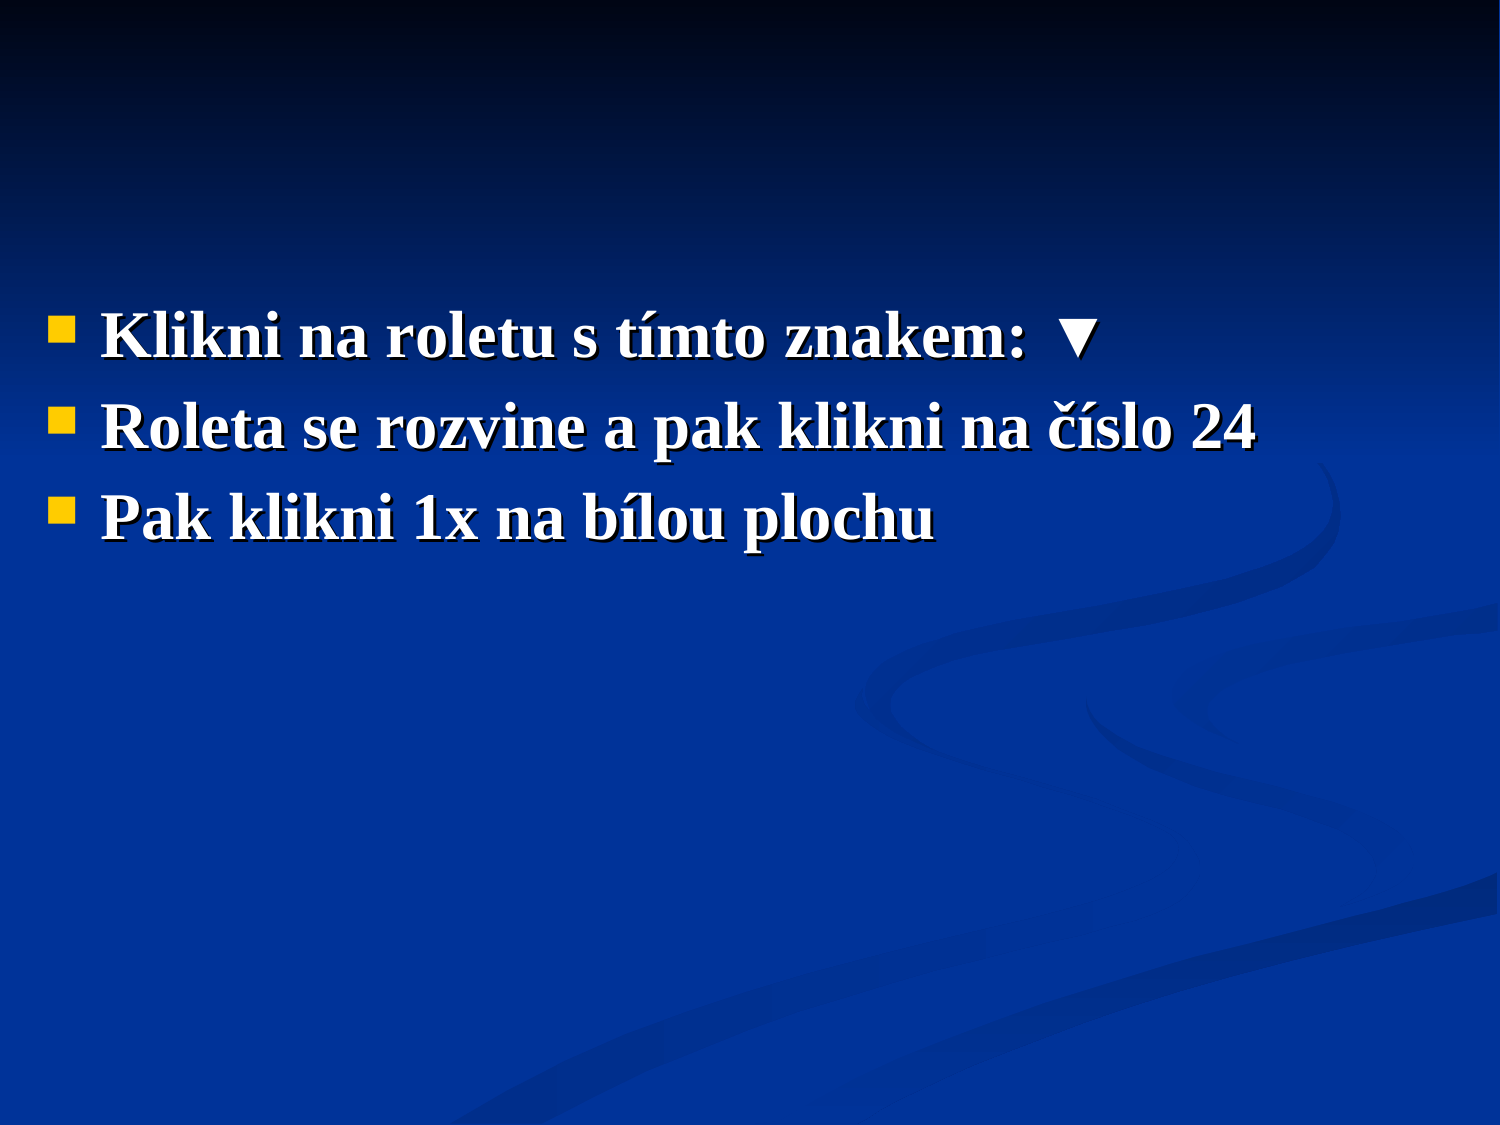

# Klikni na roletu s tímto znakem: ▼
Roleta se rozvine a pak klikni na číslo 24
Pak klikni 1x na bílou plochu